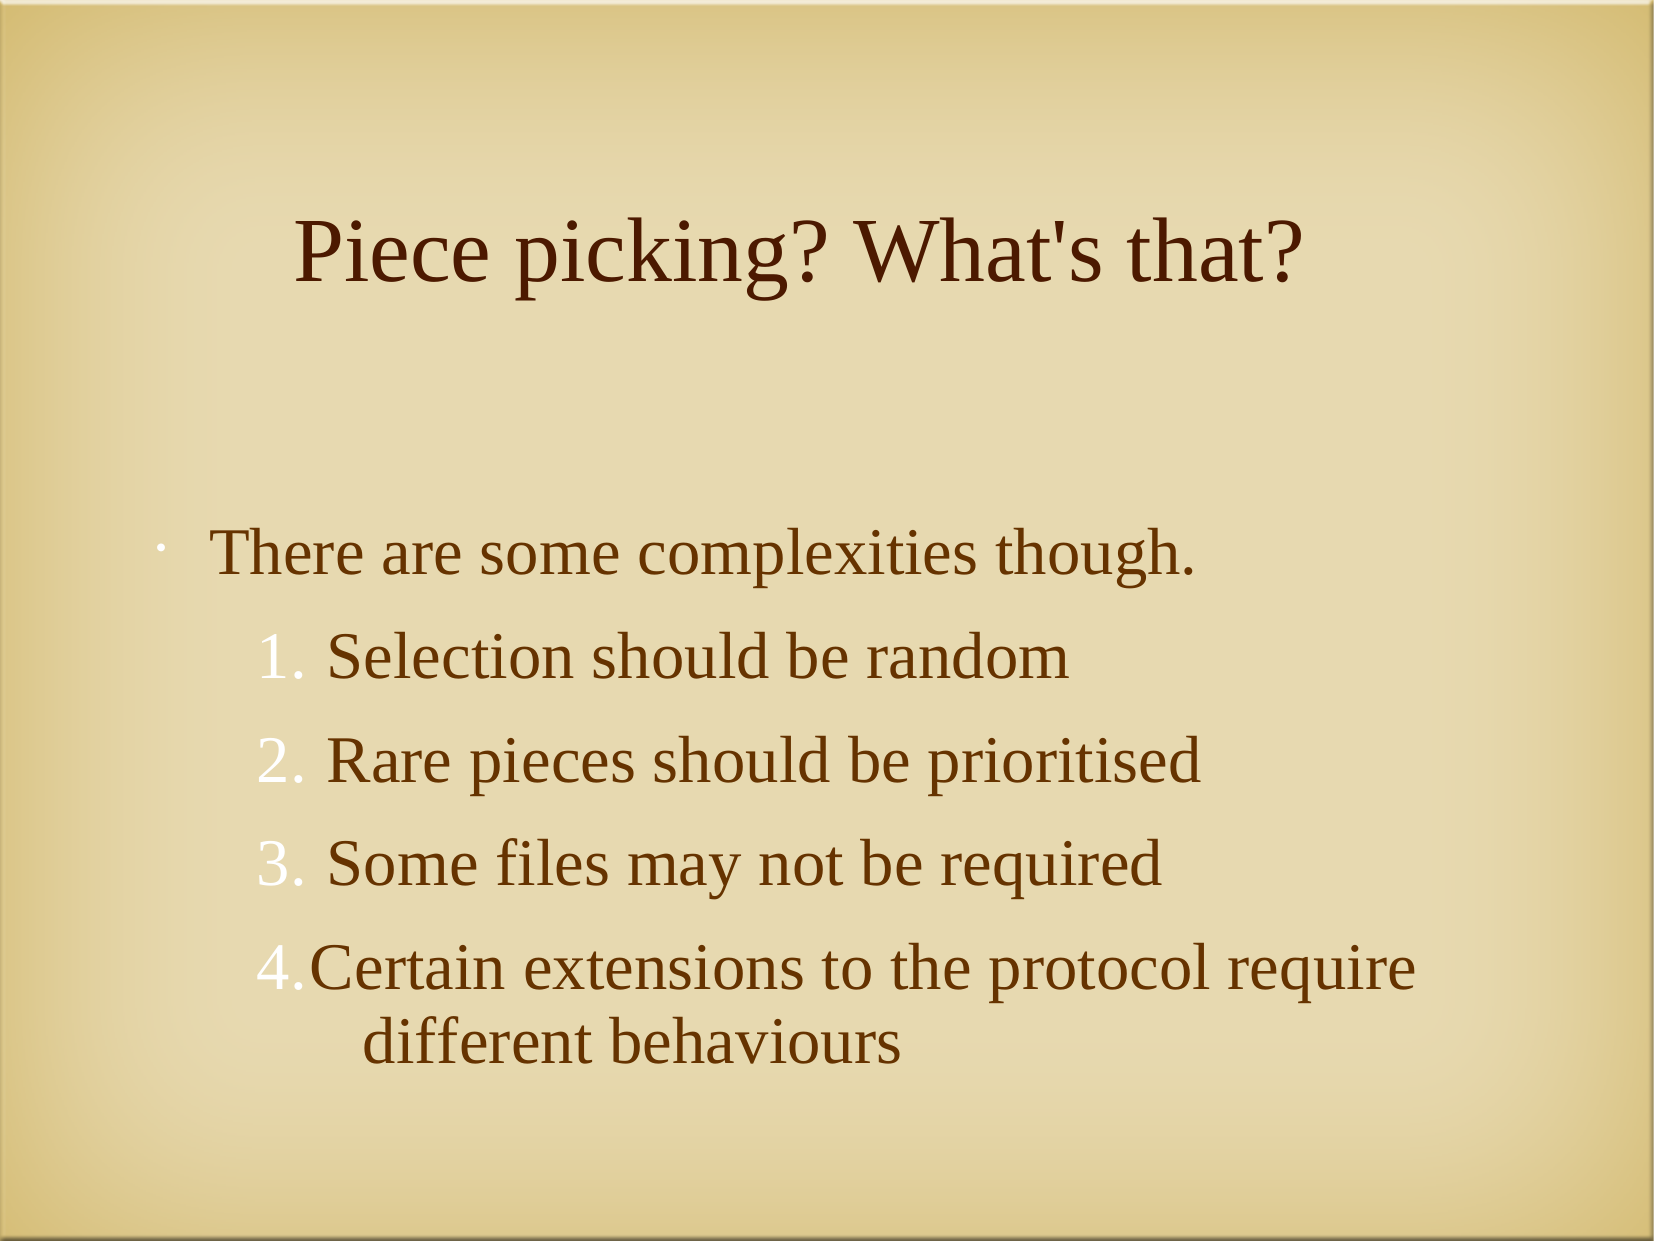

# Piece picking? What's that?
There are some complexities though.
 Selection should be random
 Rare pieces should be prioritised
 Some files may not be required
Certain extensions to the protocol require different behaviours